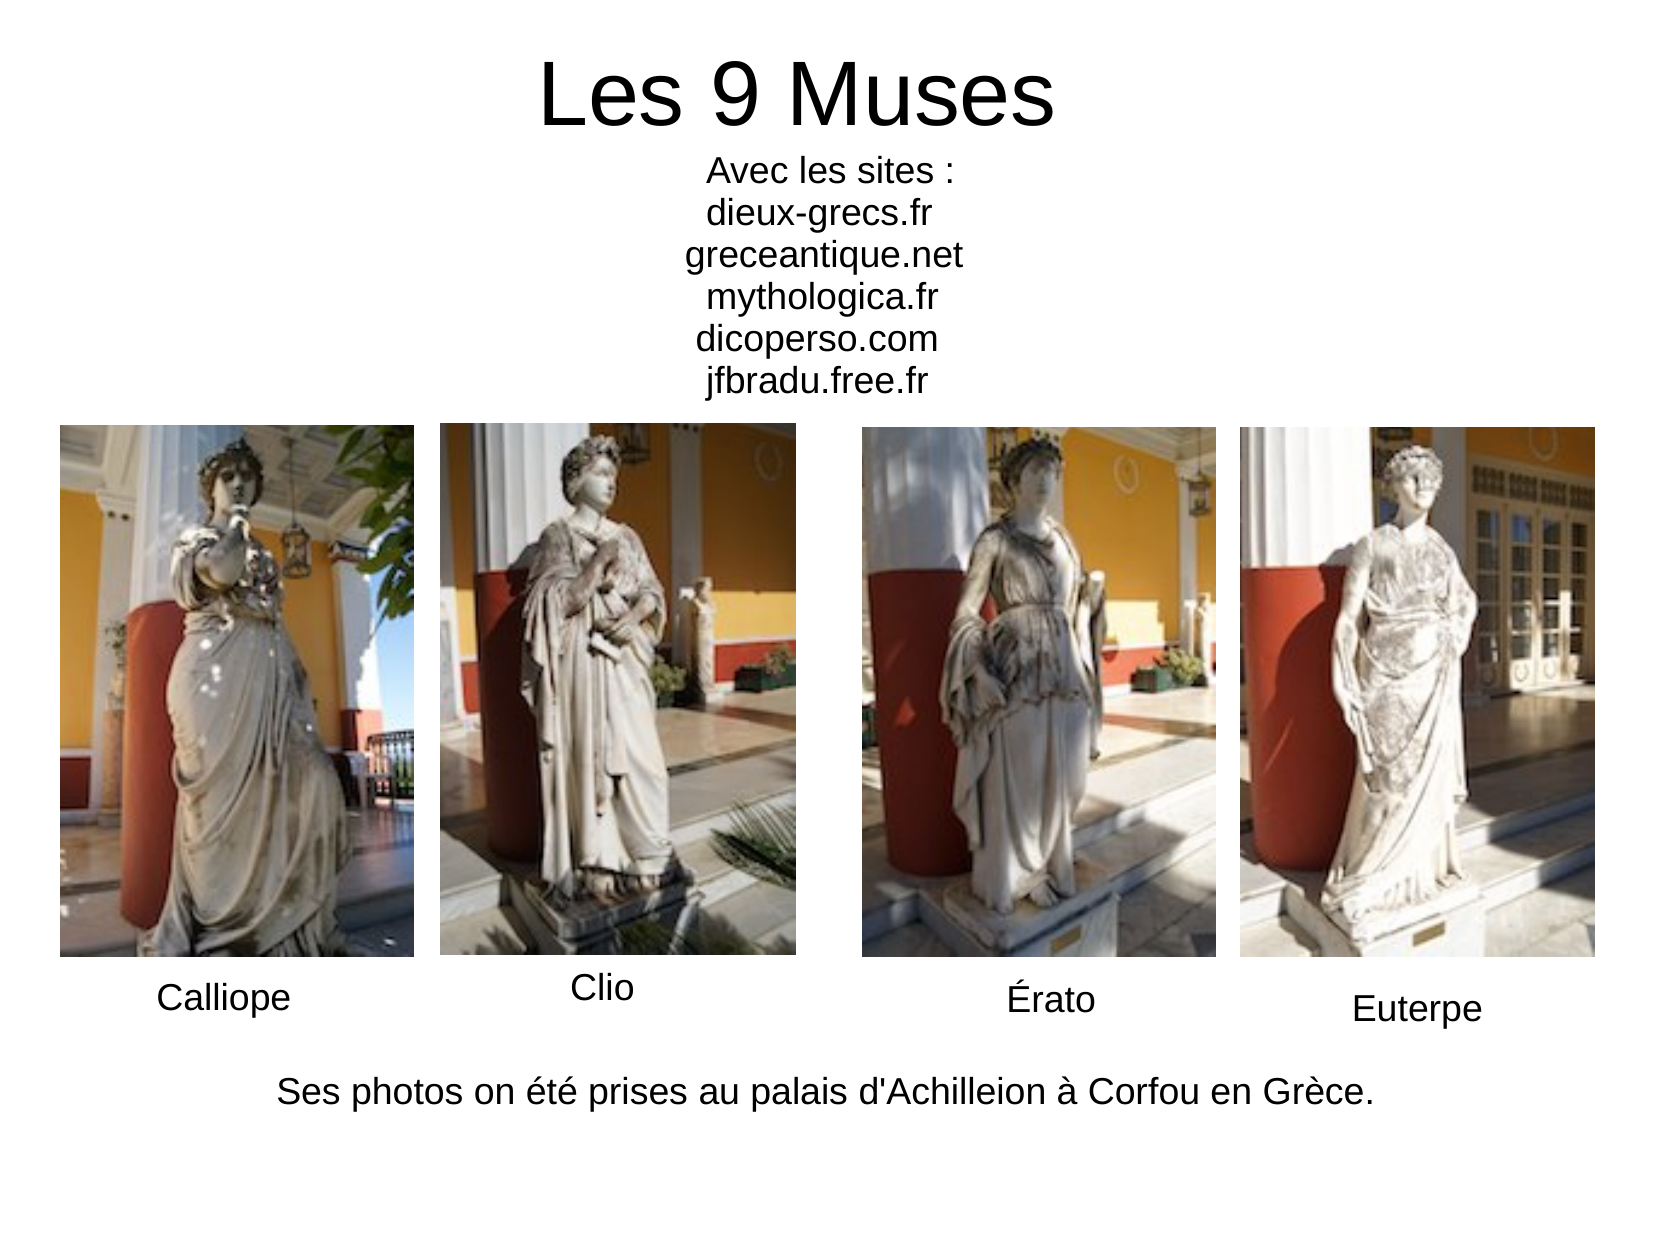

Les 9 Muses
							 Avec les sites :
							 dieux-grecs.fr
							greceantique.net
							 mythologica.fr
							 dicoperso.com
							 jfbradu.free.fr
Clio
Calliope
Érato
Euterpe
Ses photos on été prises au palais d'Achilleion à Corfou en Grèce.